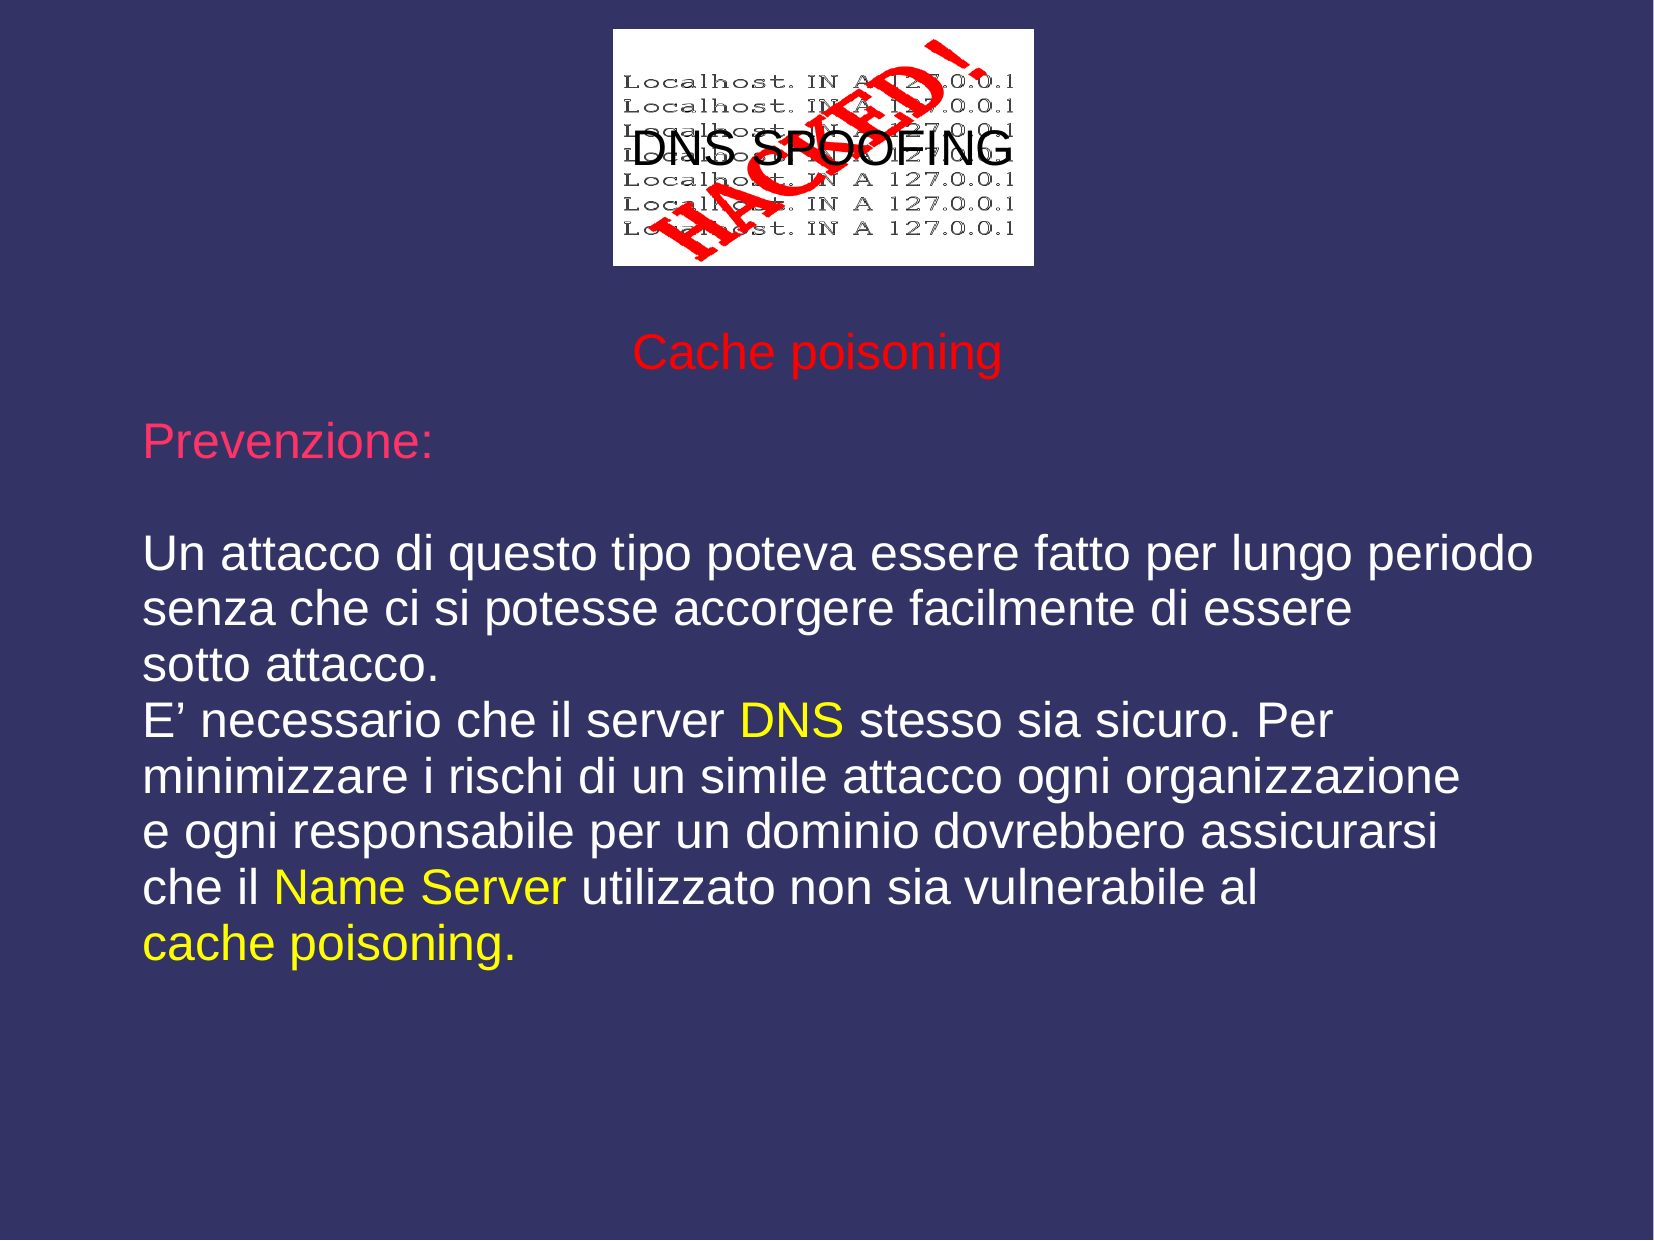

DNS SPOOFING
Cache poisoning
Prevenzione:
Un attacco di questo tipo poteva essere fatto per lungo periodo
senza che ci si potesse accorgere facilmente di essere
sotto attacco.
E’ necessario che il server DNS stesso sia sicuro. Per
minimizzare i rischi di un simile attacco ogni organizzazione
e ogni responsabile per un dominio dovrebbero assicurarsi
che il Name Server utilizzato non sia vulnerabile al
cache poisoning.